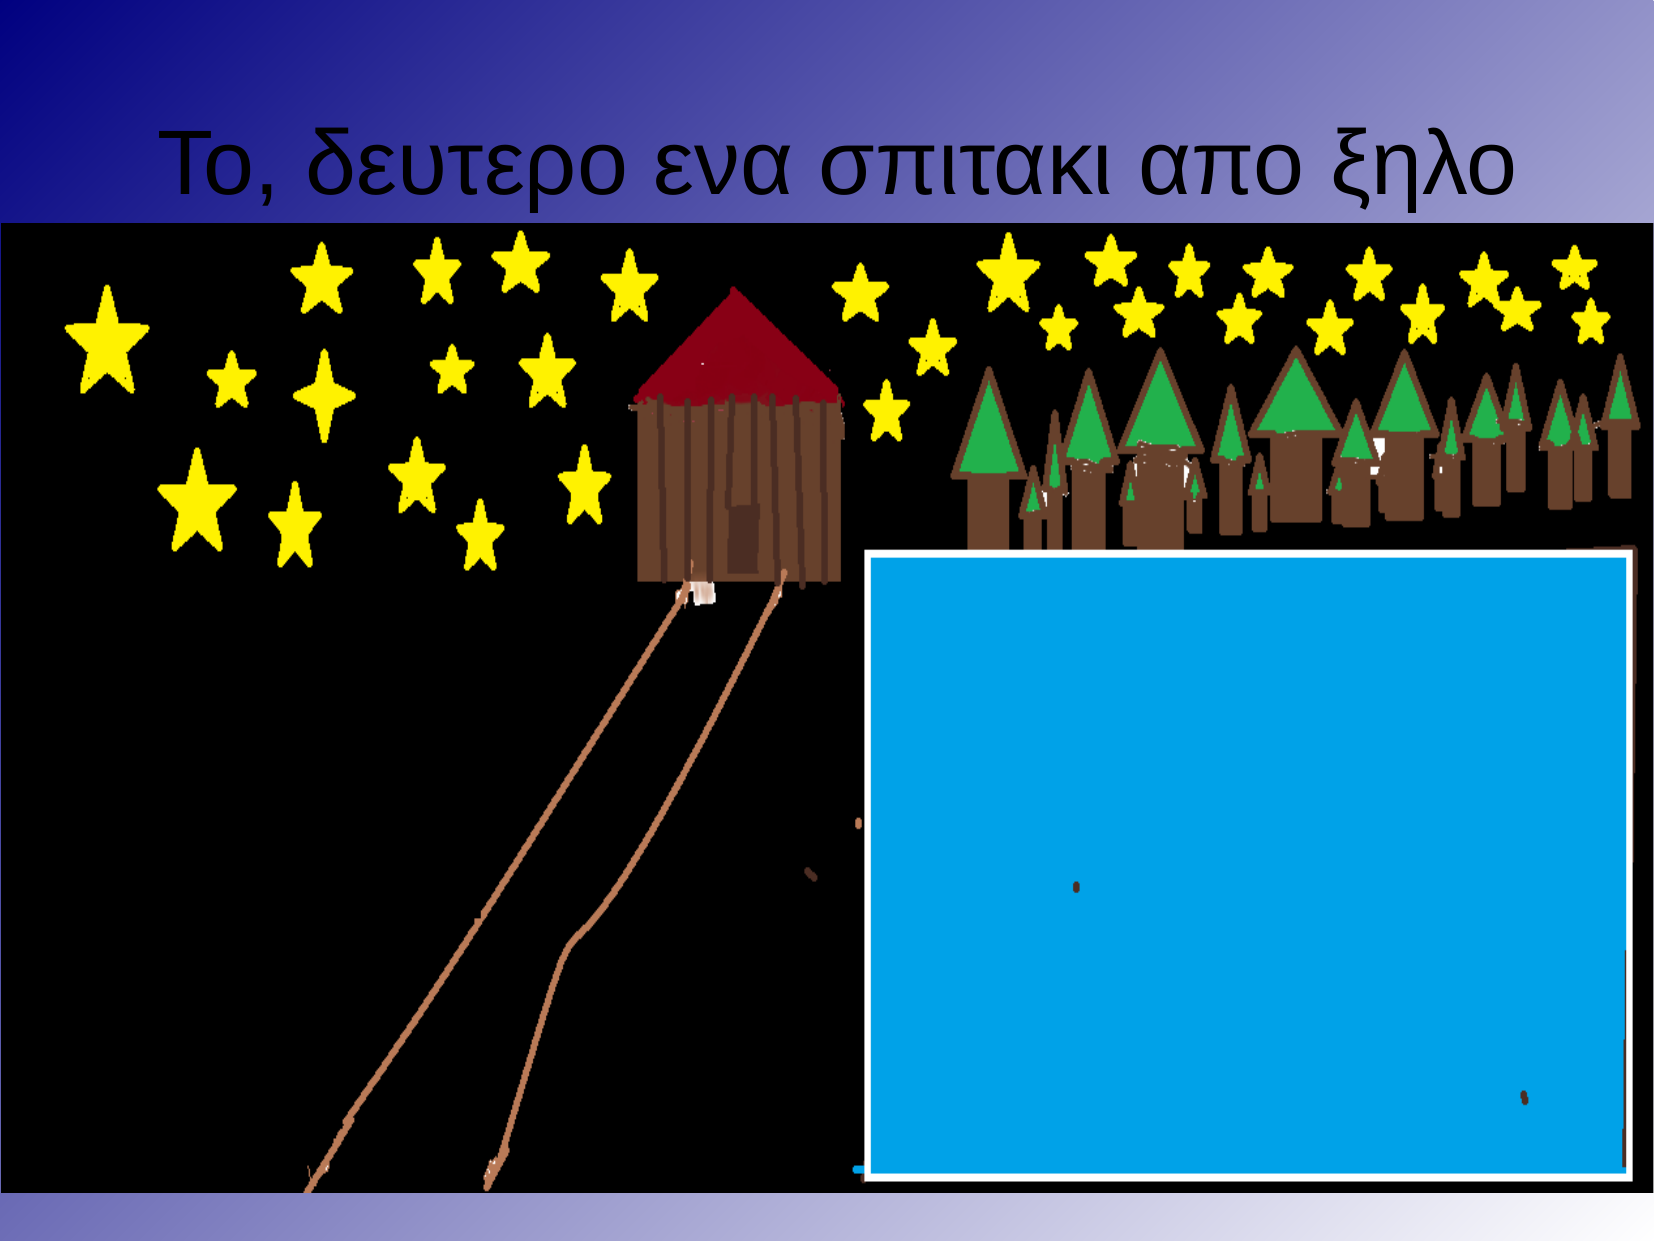

# Το, δευτερο ενα σπιτακι απο ξηλο